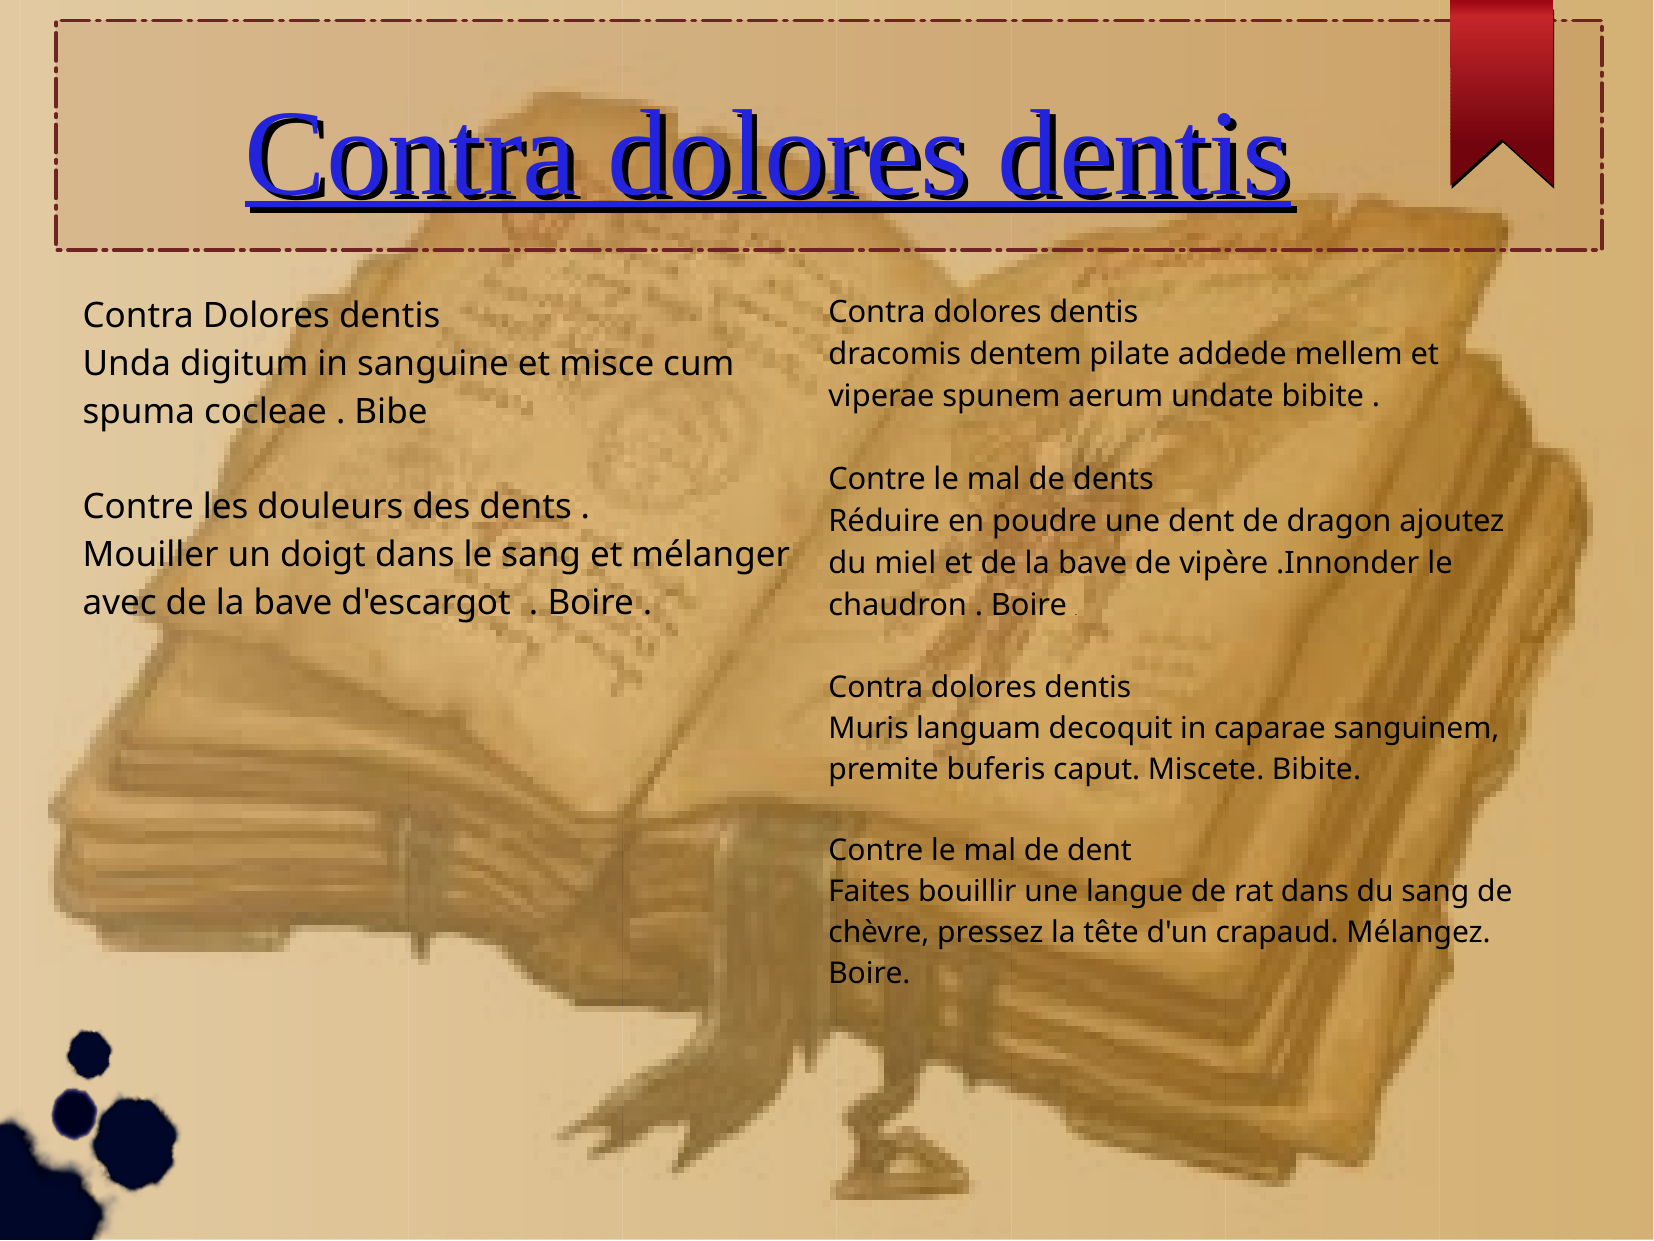

# Contra dolores dentis
Contra Dolores dentis
Unda digitum in sanguine et misce cum spuma cocleae . Bibe
Contre les douleurs des dents .
Mouiller un doigt dans le sang et mélanger avec de la bave d'escargot  . Boire .
Contra dolores dentis
dracomis dentem pilate addede mellem et viperae spunem aerum undate bibite .
Contre le mal de dents
Réduire en poudre une dent de dragon ajoutez du miel et de la bave de vipère .Innonder le chaudron . Boire .
Contra dolores dentis
Muris languam decoquit in caparae sanguinem, premite buferis caput. Miscete. Bibite.
Contre le mal de dent
Faites bouillir une langue de rat dans du sang de chèvre, pressez la tête d'un crapaud. Mélangez. Boire.